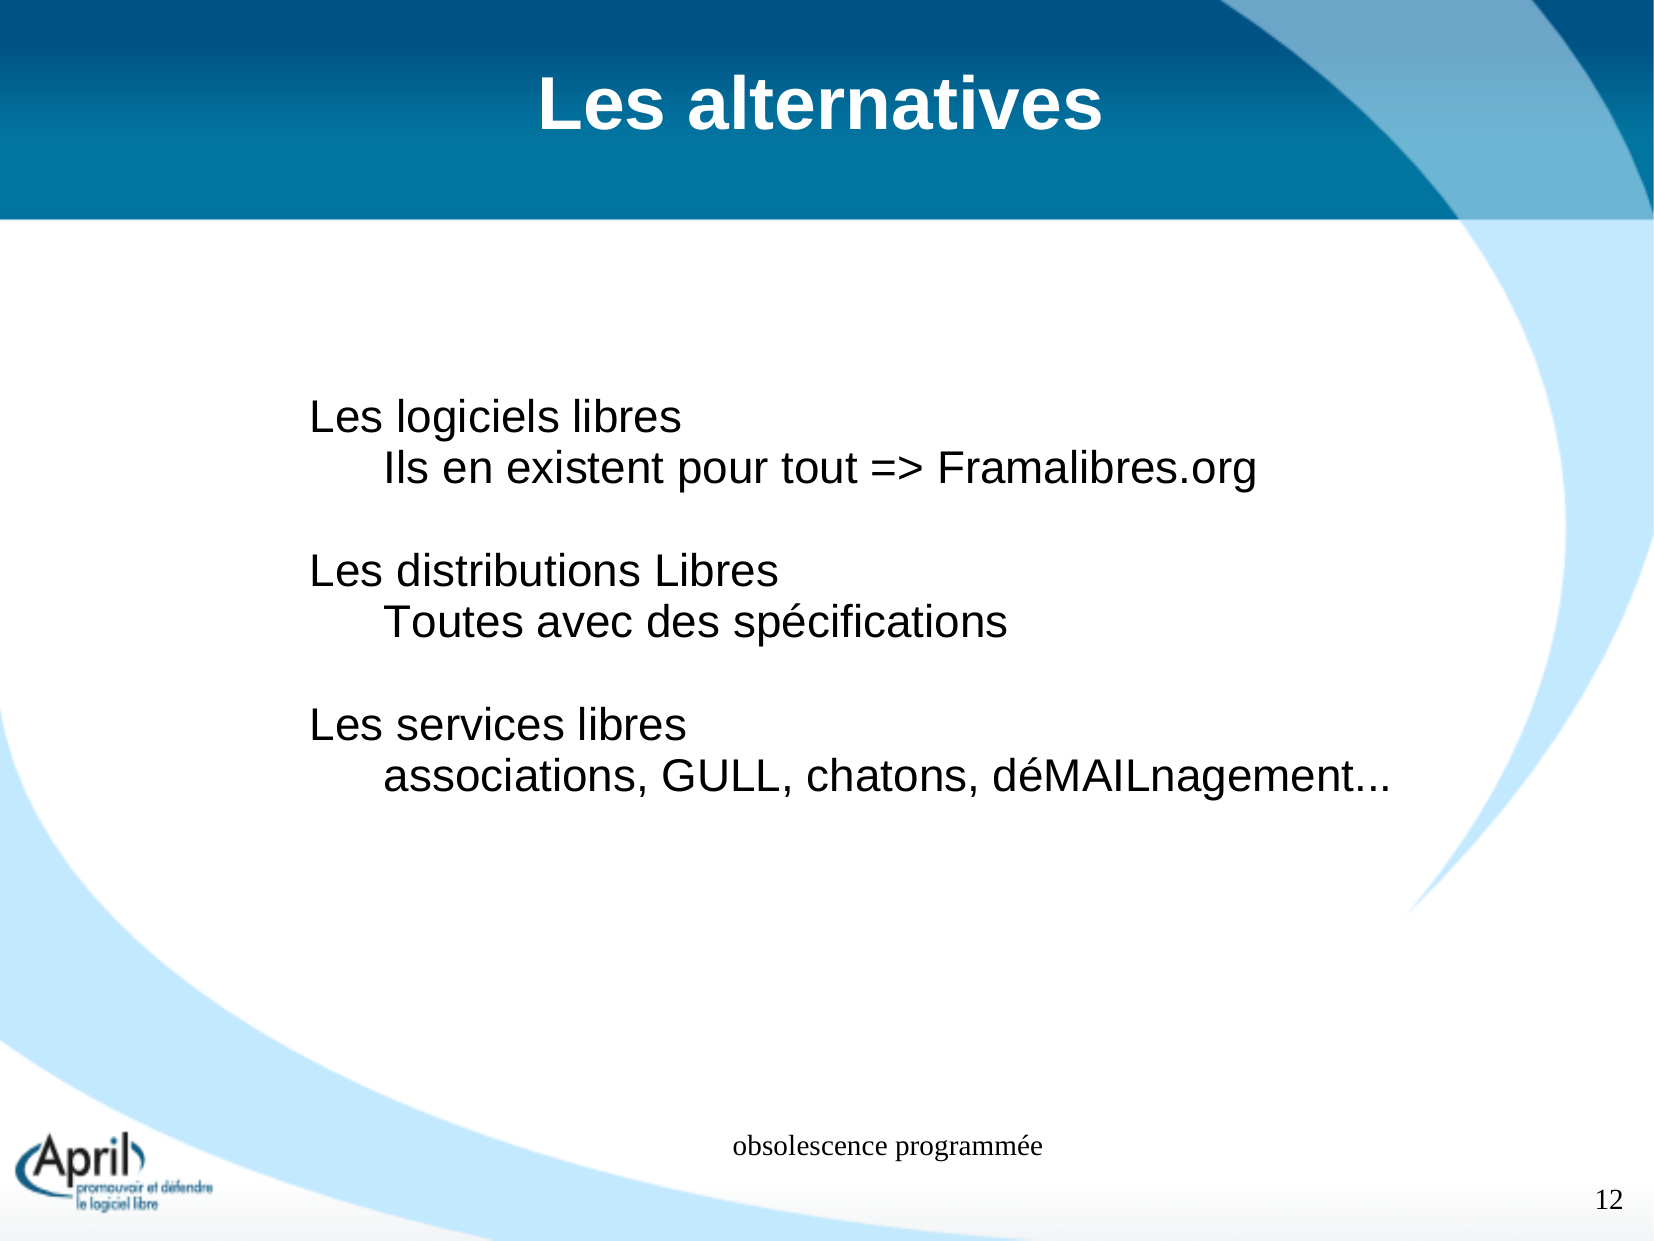

# Les alternatives
Les logiciels libres
	Ils en existent pour tout => Framalibres.org
Les distributions Libres
	Toutes avec des spécifications
Les services libres
	associations, GULL, chatons, déMAILnagement...
obsolescence programmée
12